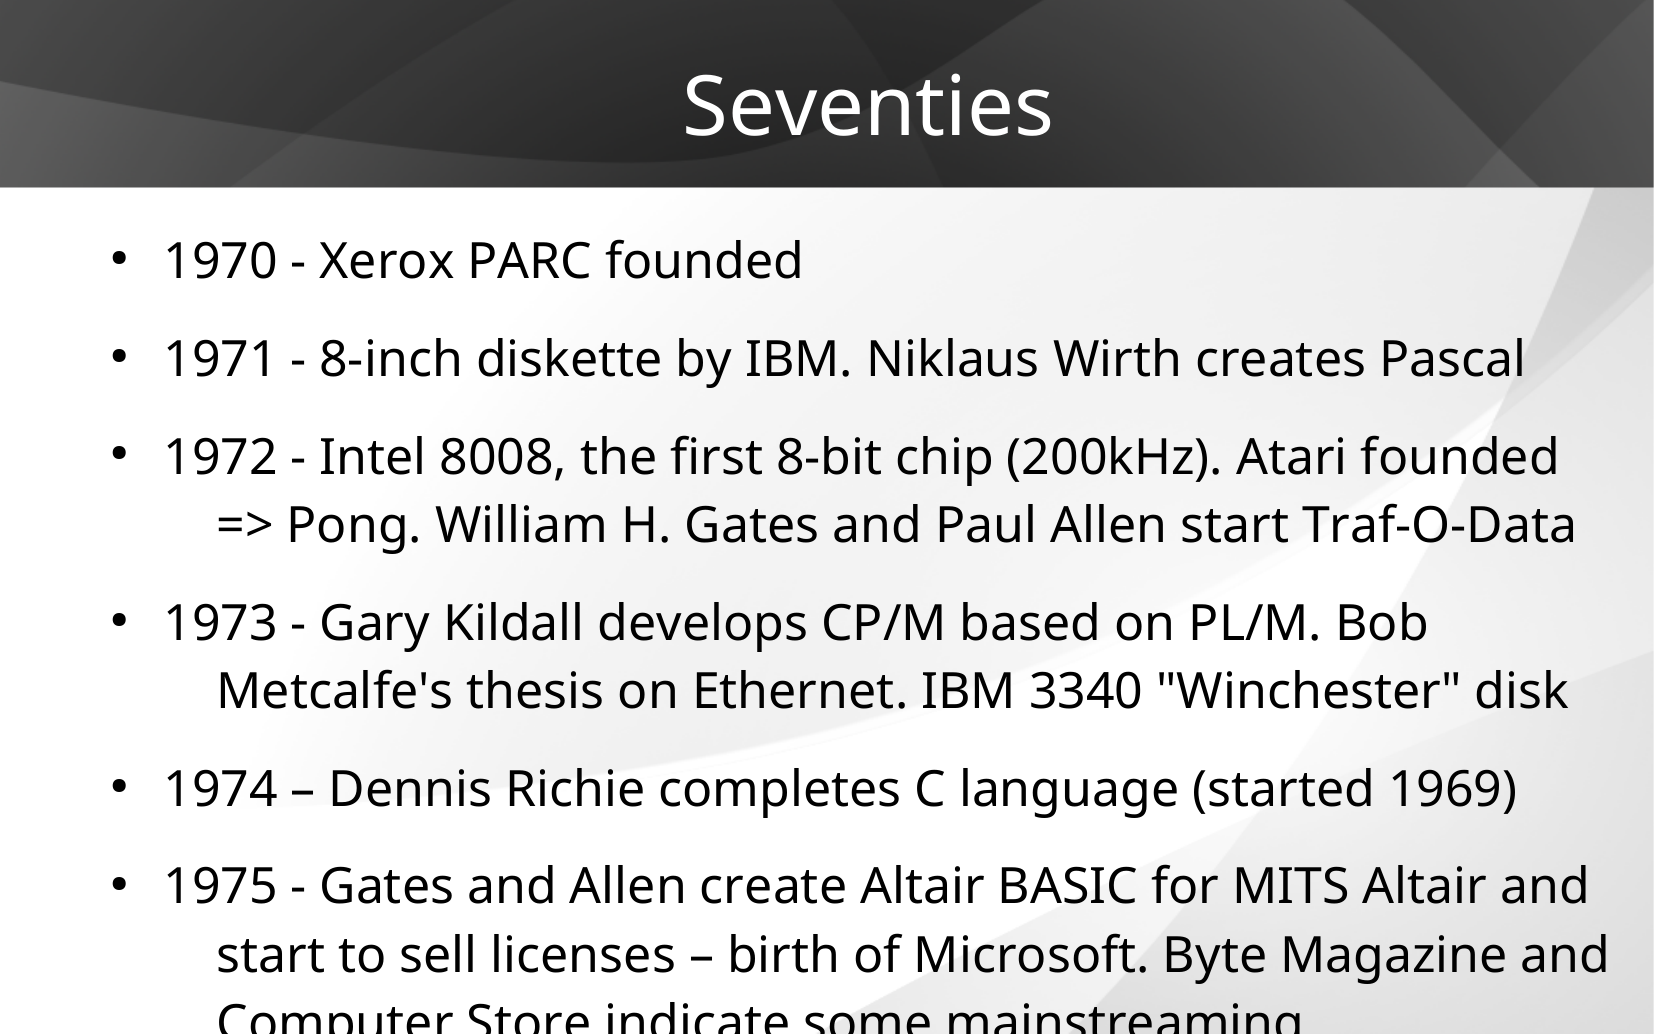

# Seventies
1970 - Xerox PARC founded
1971 - 8-inch diskette by IBM. Niklaus Wirth creates Pascal
1972 - Intel 8008, the first 8-bit chip (200kHz). Atari founded => Pong. William H. Gates and Paul Allen start Traf-O-Data
1973 - Gary Kildall develops CP/M based on PL/M. Bob Metcalfe's thesis on Ethernet. IBM 3340 "Winchester" disk
1974 – Dennis Richie completes C language (started 1969)
1975 - Gates and Allen create Altair BASIC for MITS Altair and start to sell licenses – birth of Microsoft. Byte Magazine and Computer Store indicate some mainstreaming